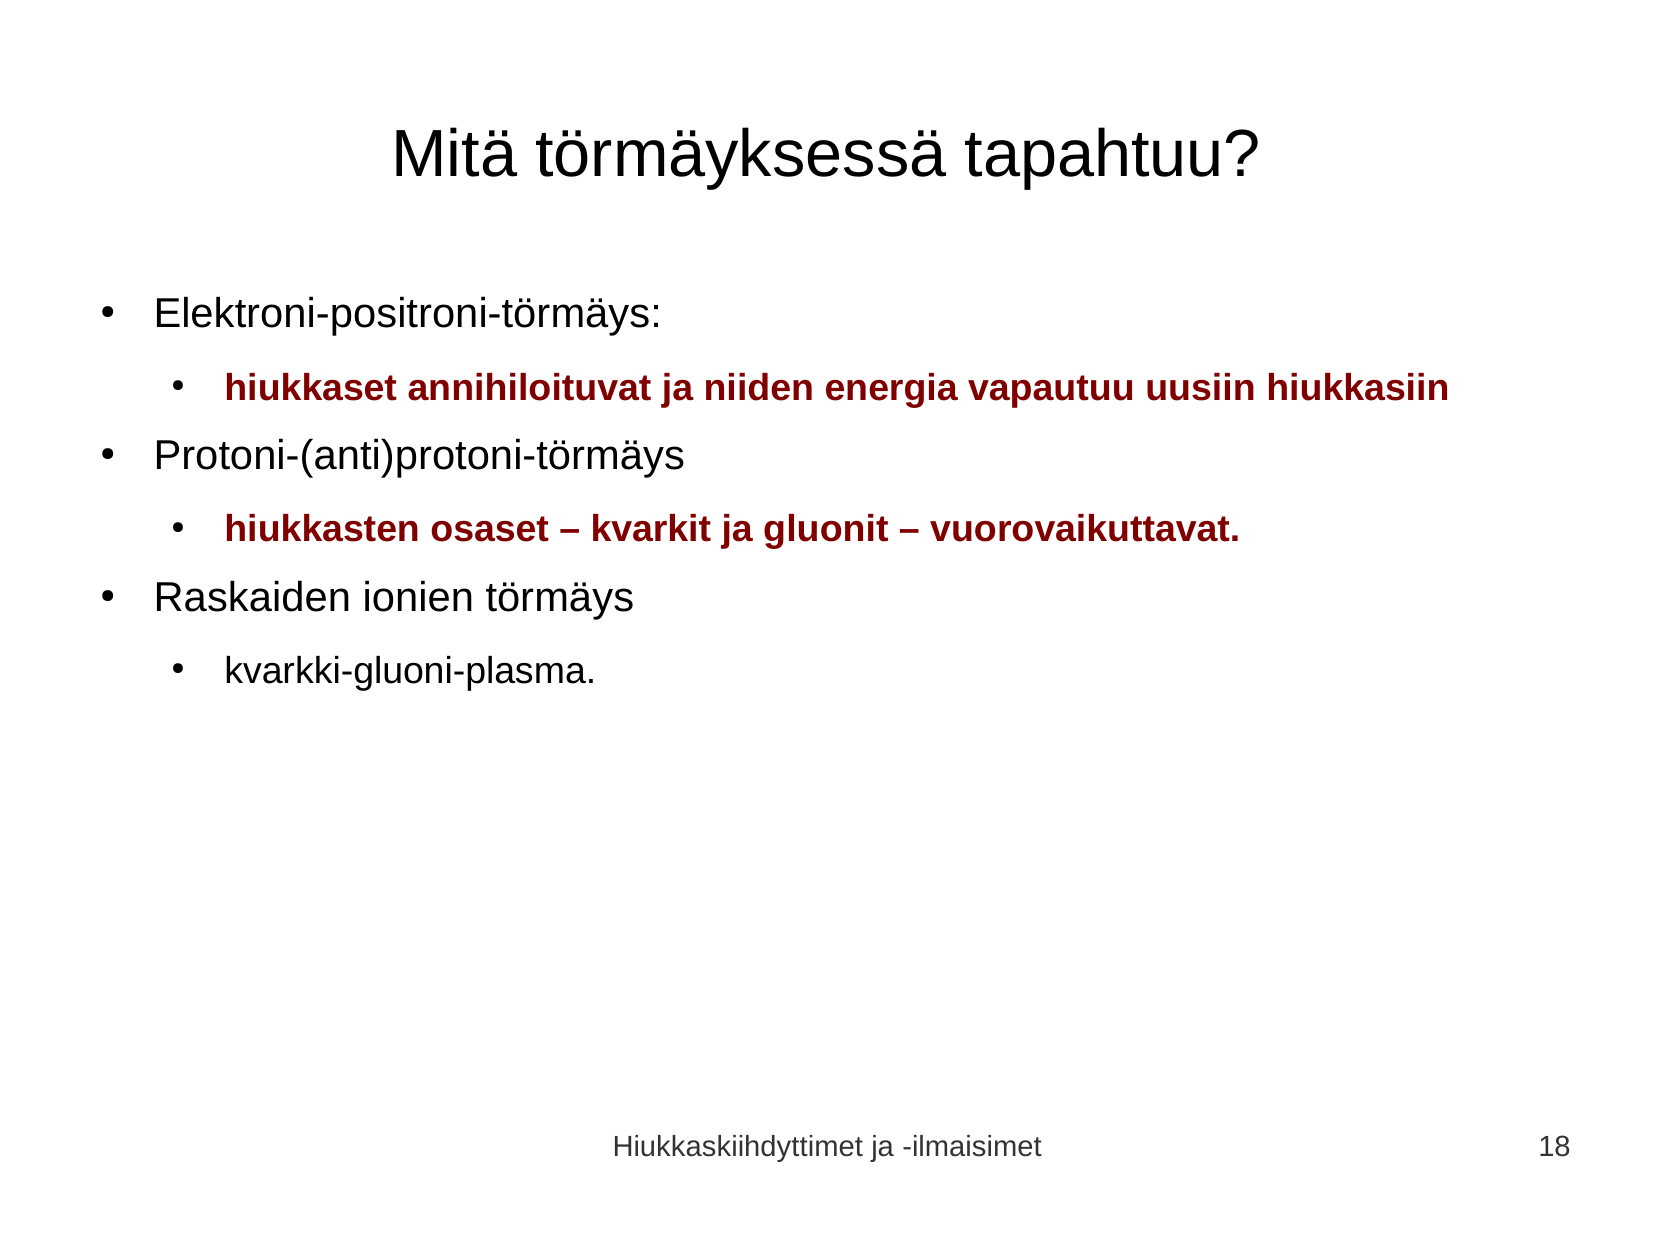

# Mitä törmäyksessä tapahtuu?
Elektroni-positroni-törmäys:
hiukkaset annihiloituvat ja niiden energia vapautuu uusiin hiukkasiin
Protoni-(anti)protoni-törmäys
hiukkasten osaset – kvarkit ja gluonit – vuorovaikuttavat.
Raskaiden ionien törmäys
kvarkki-gluoni-plasma.
Hiukkaskiihdyttimet ja -ilmaisimet
18